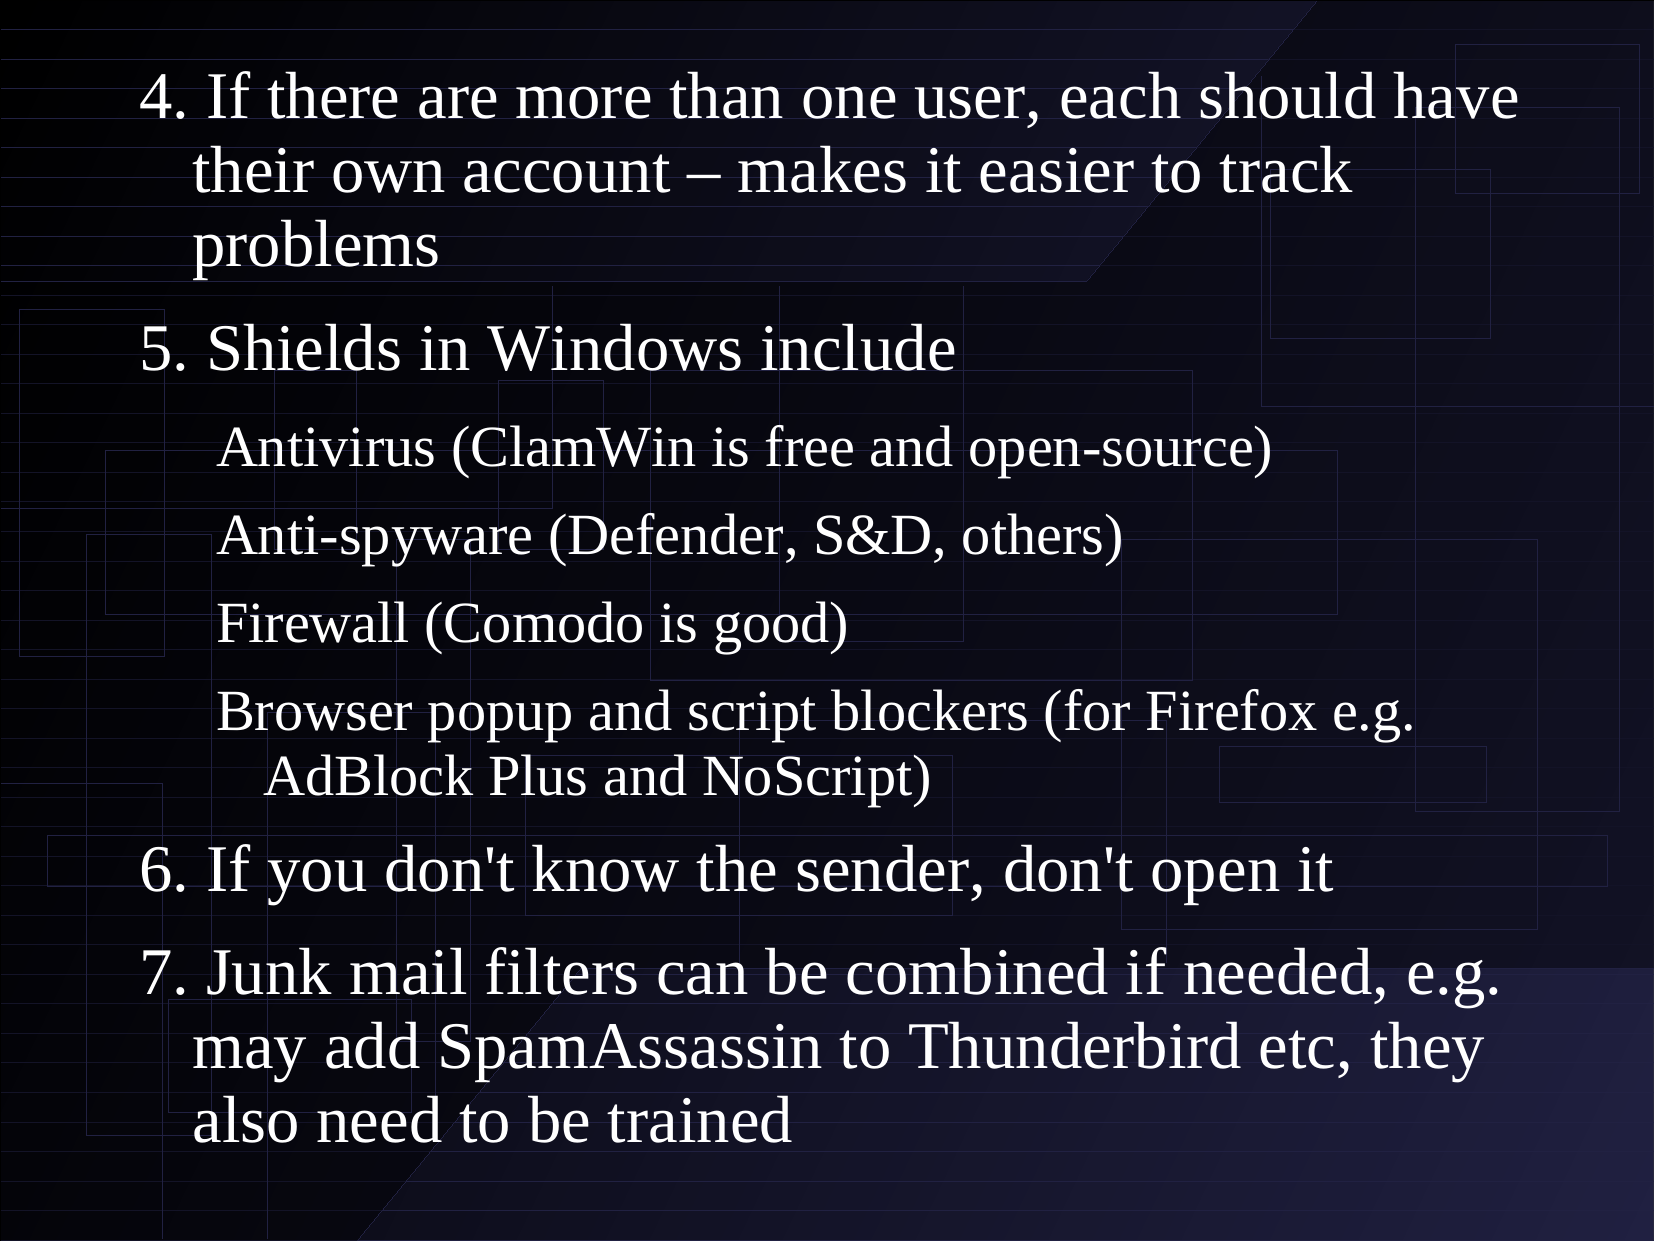

# 4. If there are more than one user, each should have their own account – makes it easier to track problems
5. Shields in Windows include
Antivirus (ClamWin is free and open-source)
Anti-spyware (Defender, S&D, others)
Firewall (Comodo is good)
Browser popup and script blockers (for Firefox e.g. AdBlock Plus and NoScript)
6. If you don't know the sender, don't open it
7. Junk mail filters can be combined if needed, e.g. may add SpamAssassin to Thunderbird etc, they also need to be trained